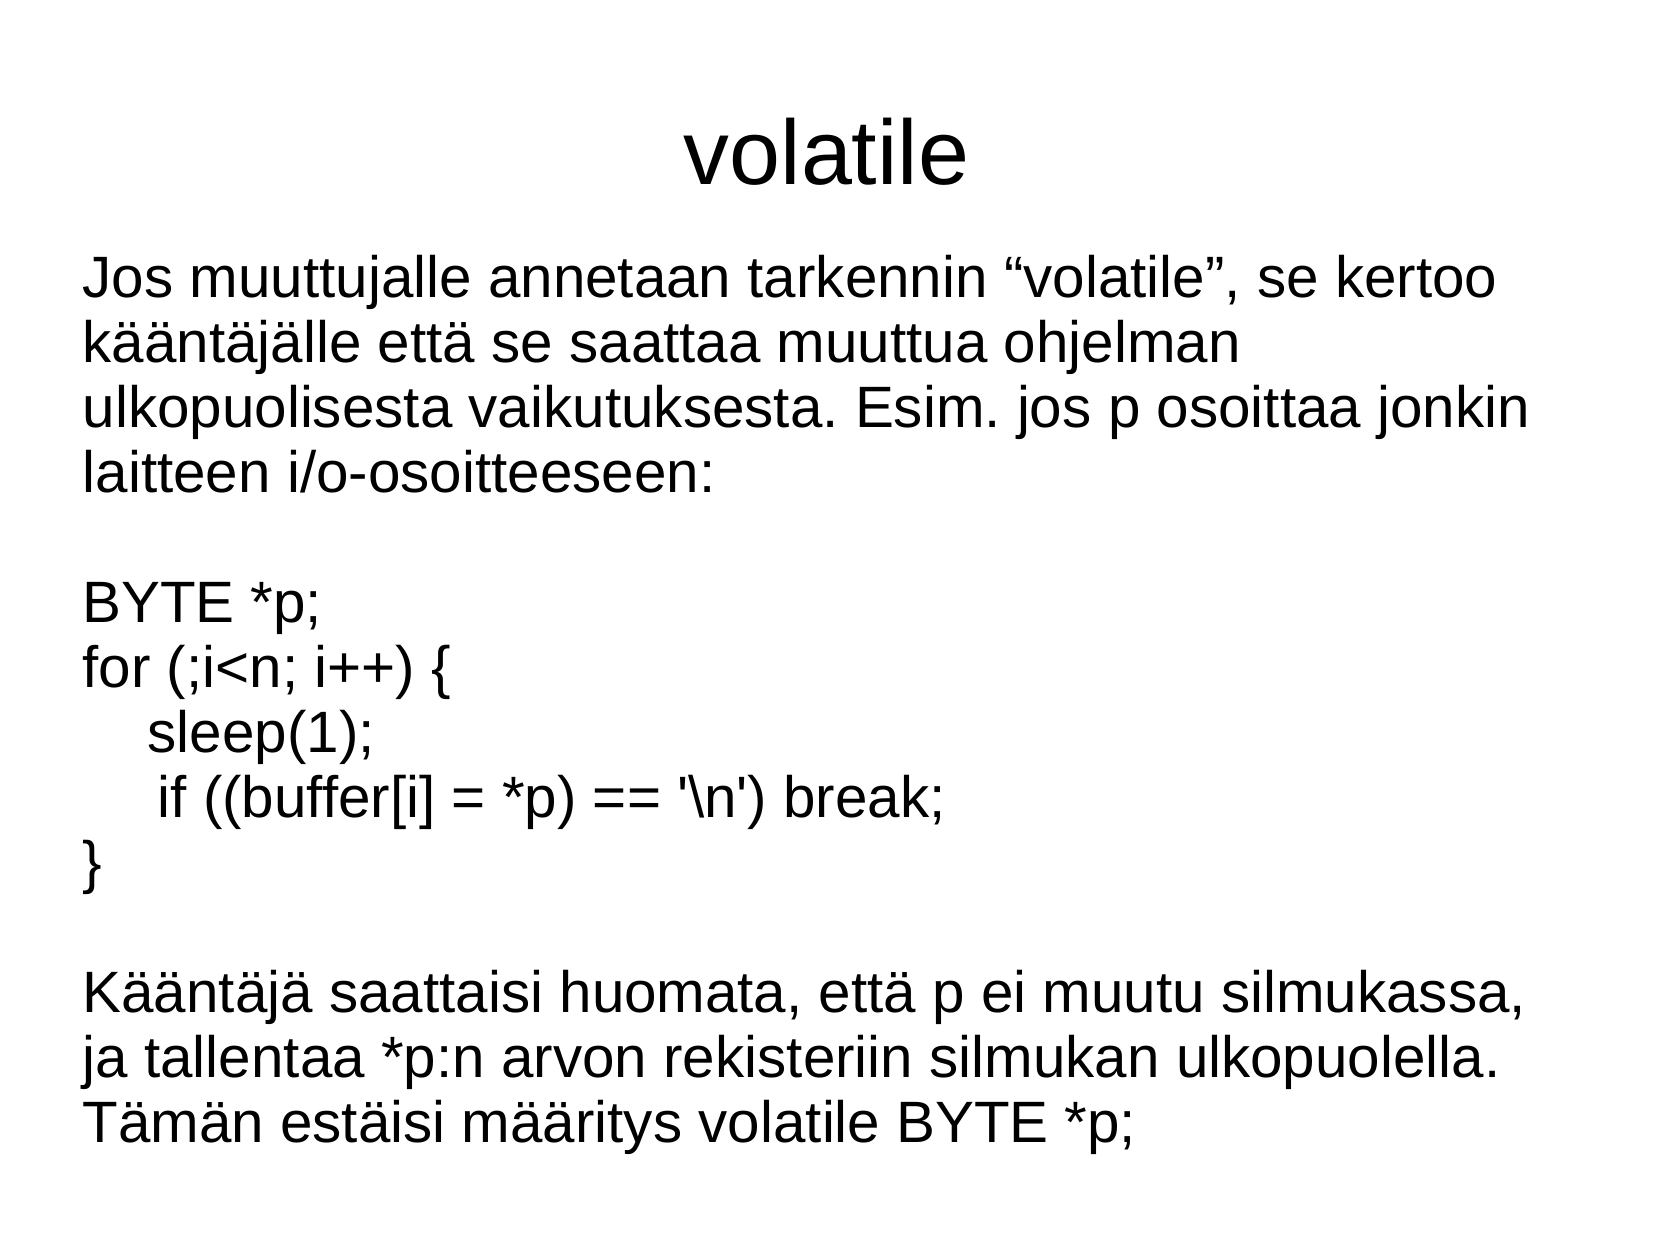

# volatile
Jos muuttujalle annetaan tarkennin “volatile”, se kertoo kääntäjälle että se saattaa muuttua ohjelman ulkopuolisesta vaikutuksesta. Esim. jos p osoittaa jonkin laitteen i/o-osoitteeseen:
BYTE *p;
for (;i<n; i++) {
 sleep(1);
	if ((buffer[i] = *p) == '\n') break;
}
Kääntäjä saattaisi huomata, että p ei muutu silmukassa, ja tallentaa *p:n arvon rekisteriin silmukan ulkopuolella.
Tämän estäisi määritys volatile BYTE *p;